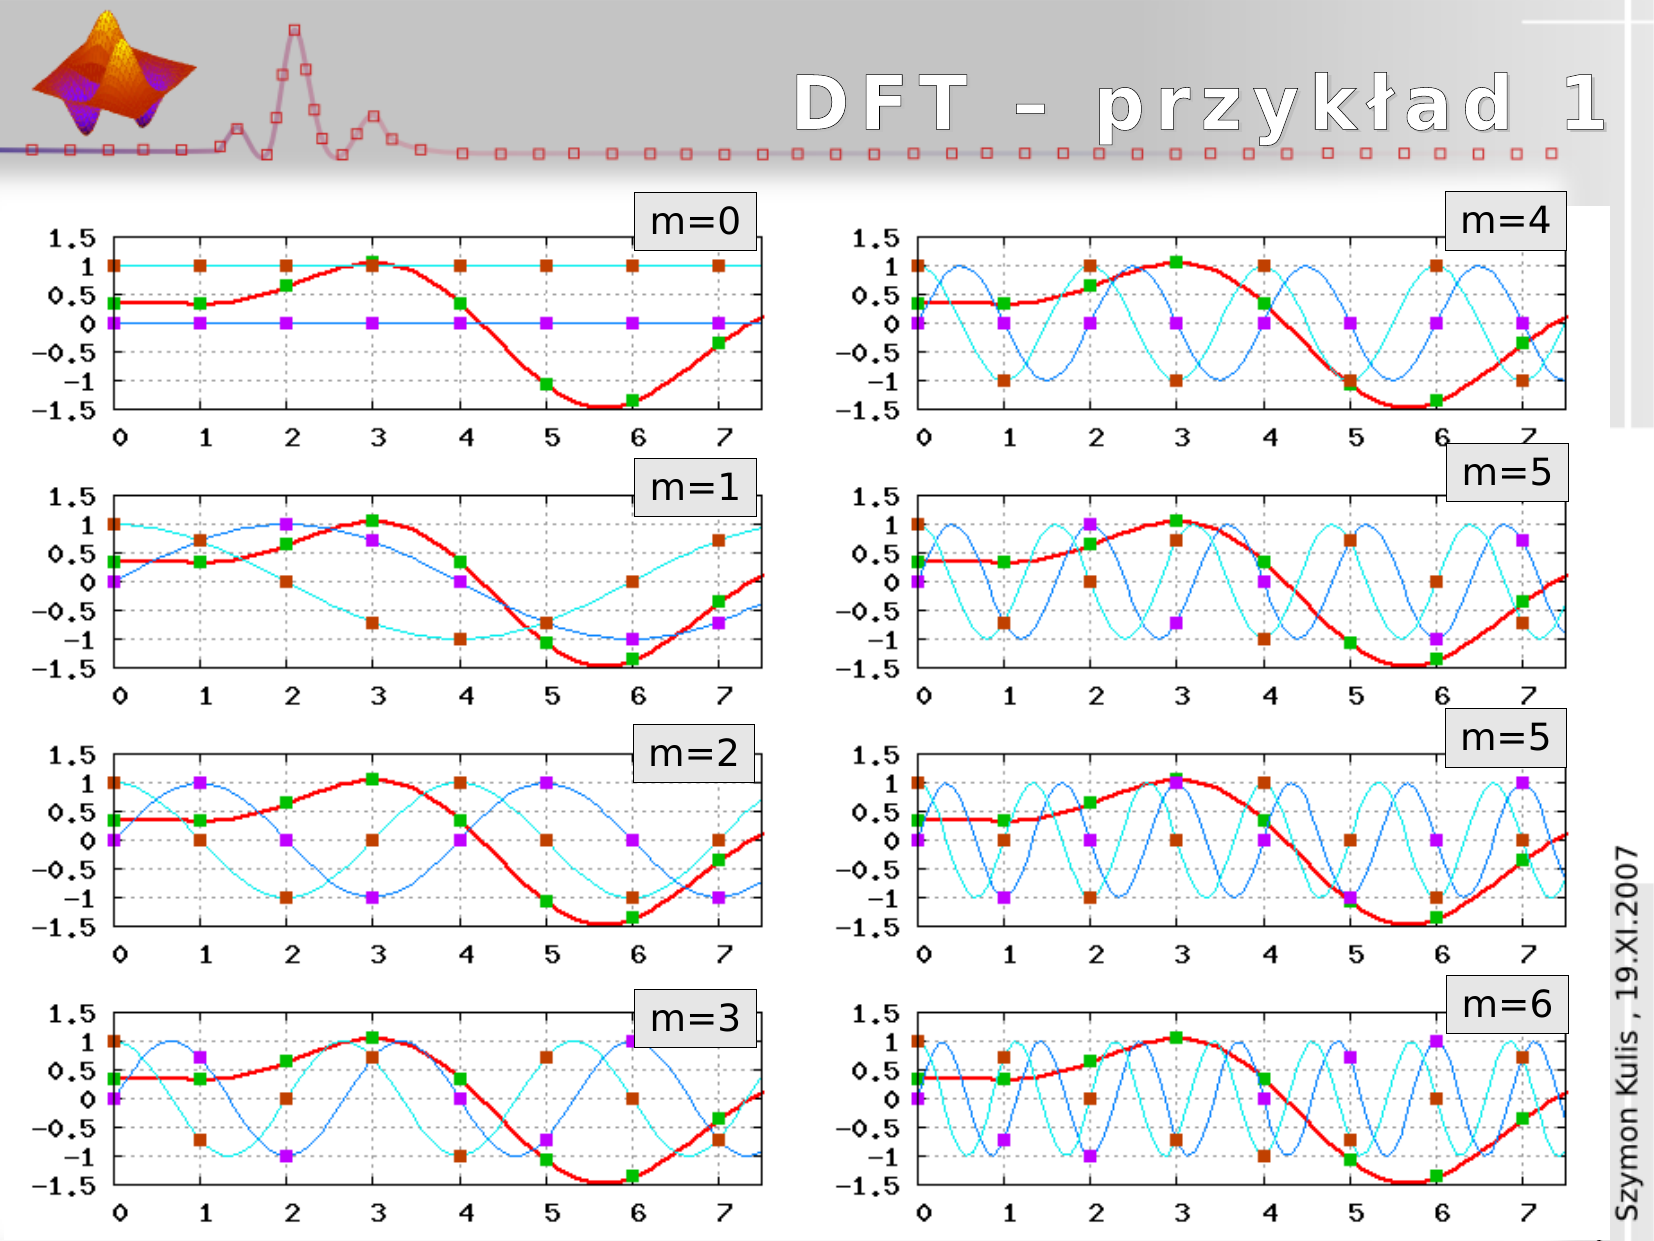

# DFT – przykład 1
m=4
m=0
m=5
m=1
m=5
m=2
m=6
m=3